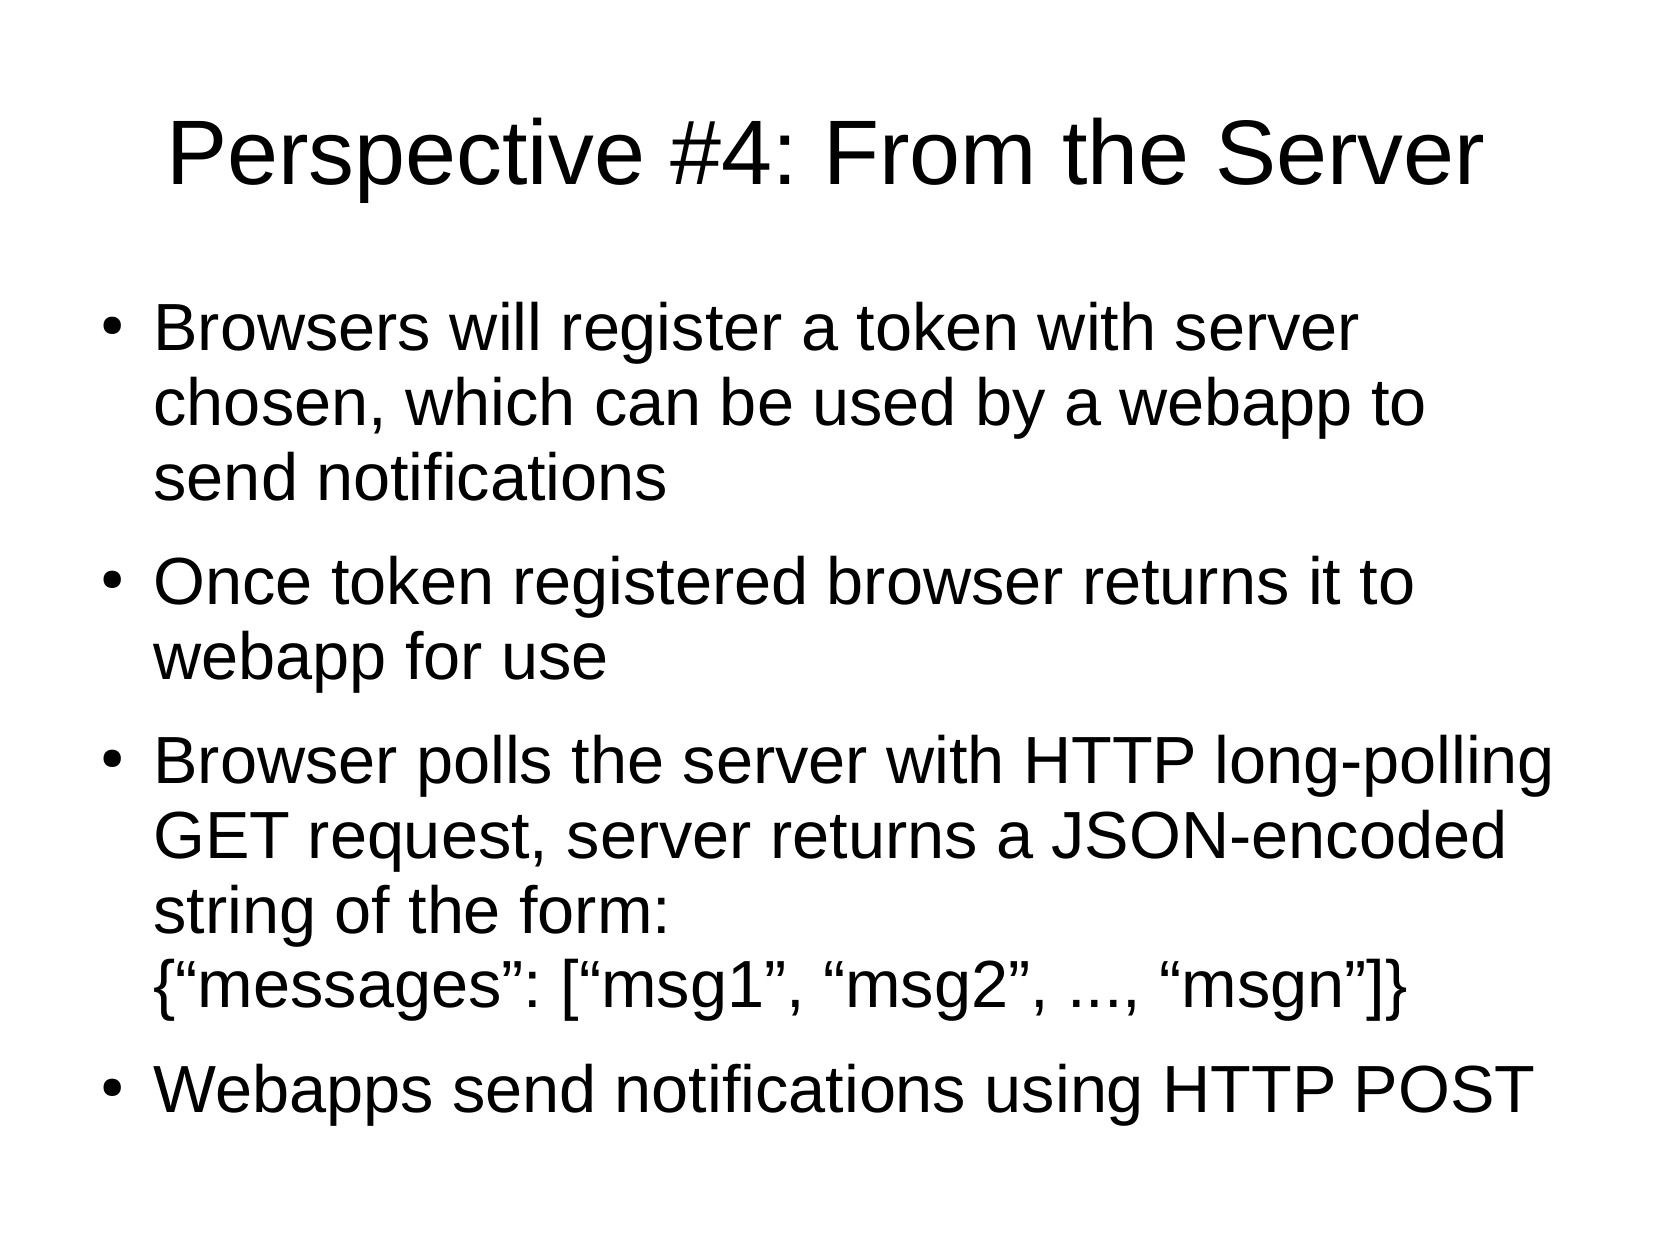

# Perspective #4: From the Server
Browsers will register a token with server chosen, which can be used by a webapp to send notifications
Once token registered browser returns it to webapp for use
Browser polls the server with HTTP long-polling GET request, server returns a JSON-encoded string of the form:
{“messages”: [“msg1”, “msg2”, ..., “msgn”]}
Webapps send notifications using HTTP POST